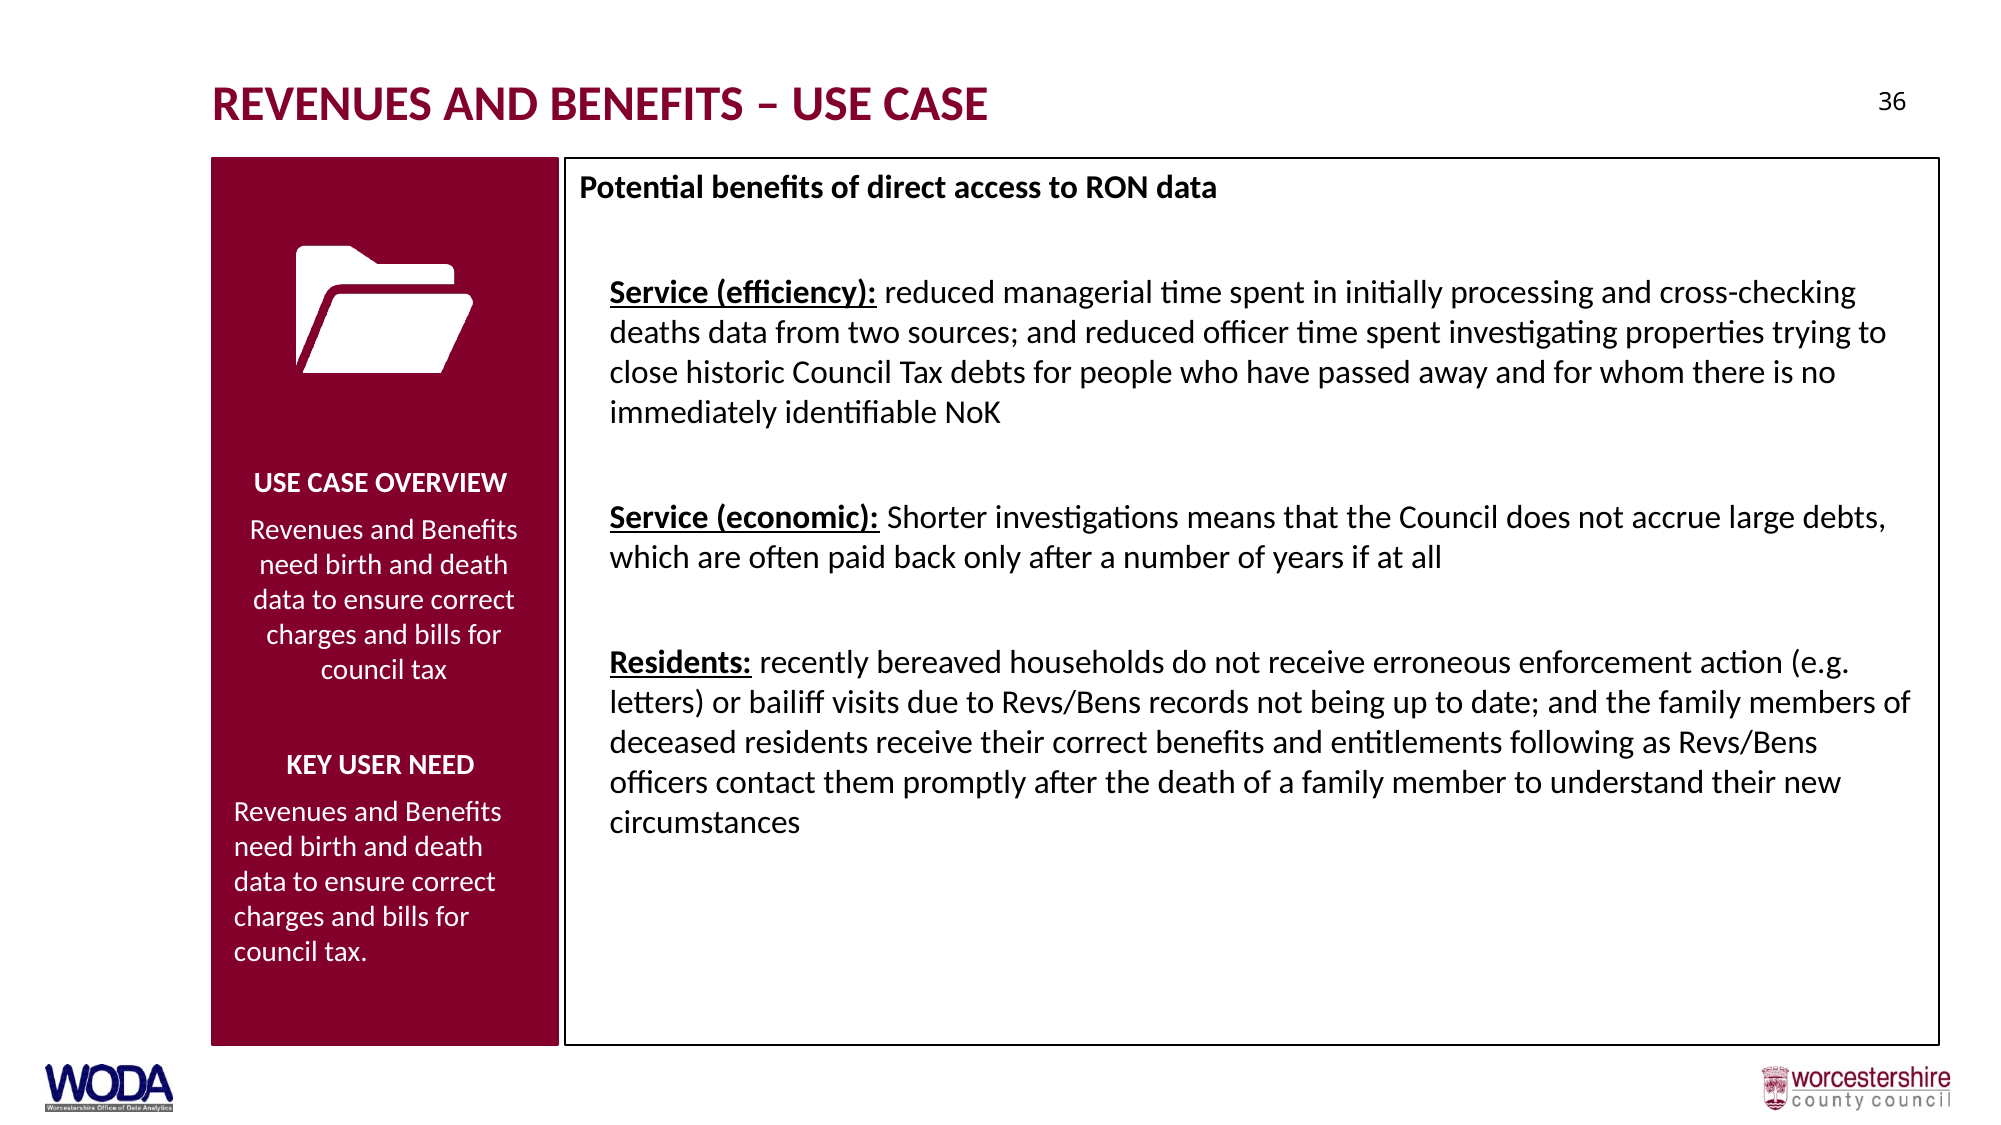

# REVENUES AND BENEFITS – USE CASE
Potential benefits of direct access to RON data
Service (efficiency): reduced managerial time spent in initially processing and cross-checking deaths data from two sources; and reduced officer time spent investigating properties trying to close historic Council Tax debts for people who have passed away and for whom there is no immediately identifiable NoK
Service (economic): Shorter investigations means that the Council does not accrue large debts, which are often paid back only after a number of years if at all
Residents: recently bereaved households do not receive erroneous enforcement action (e.g. letters) or bailiff visits due to Revs/Bens records not being up to date; and the family members of deceased residents receive their correct benefits and entitlements following as Revs/Bens officers contact them promptly after the death of a family member to understand their new circumstances
USE CASE OVERVIEW
Revenues and Benefits need birth and death data to ensure correct charges and bills for council tax
KEY USER NEED
Revenues and Benefits need birth and death data to ensure correct charges and bills for council tax.